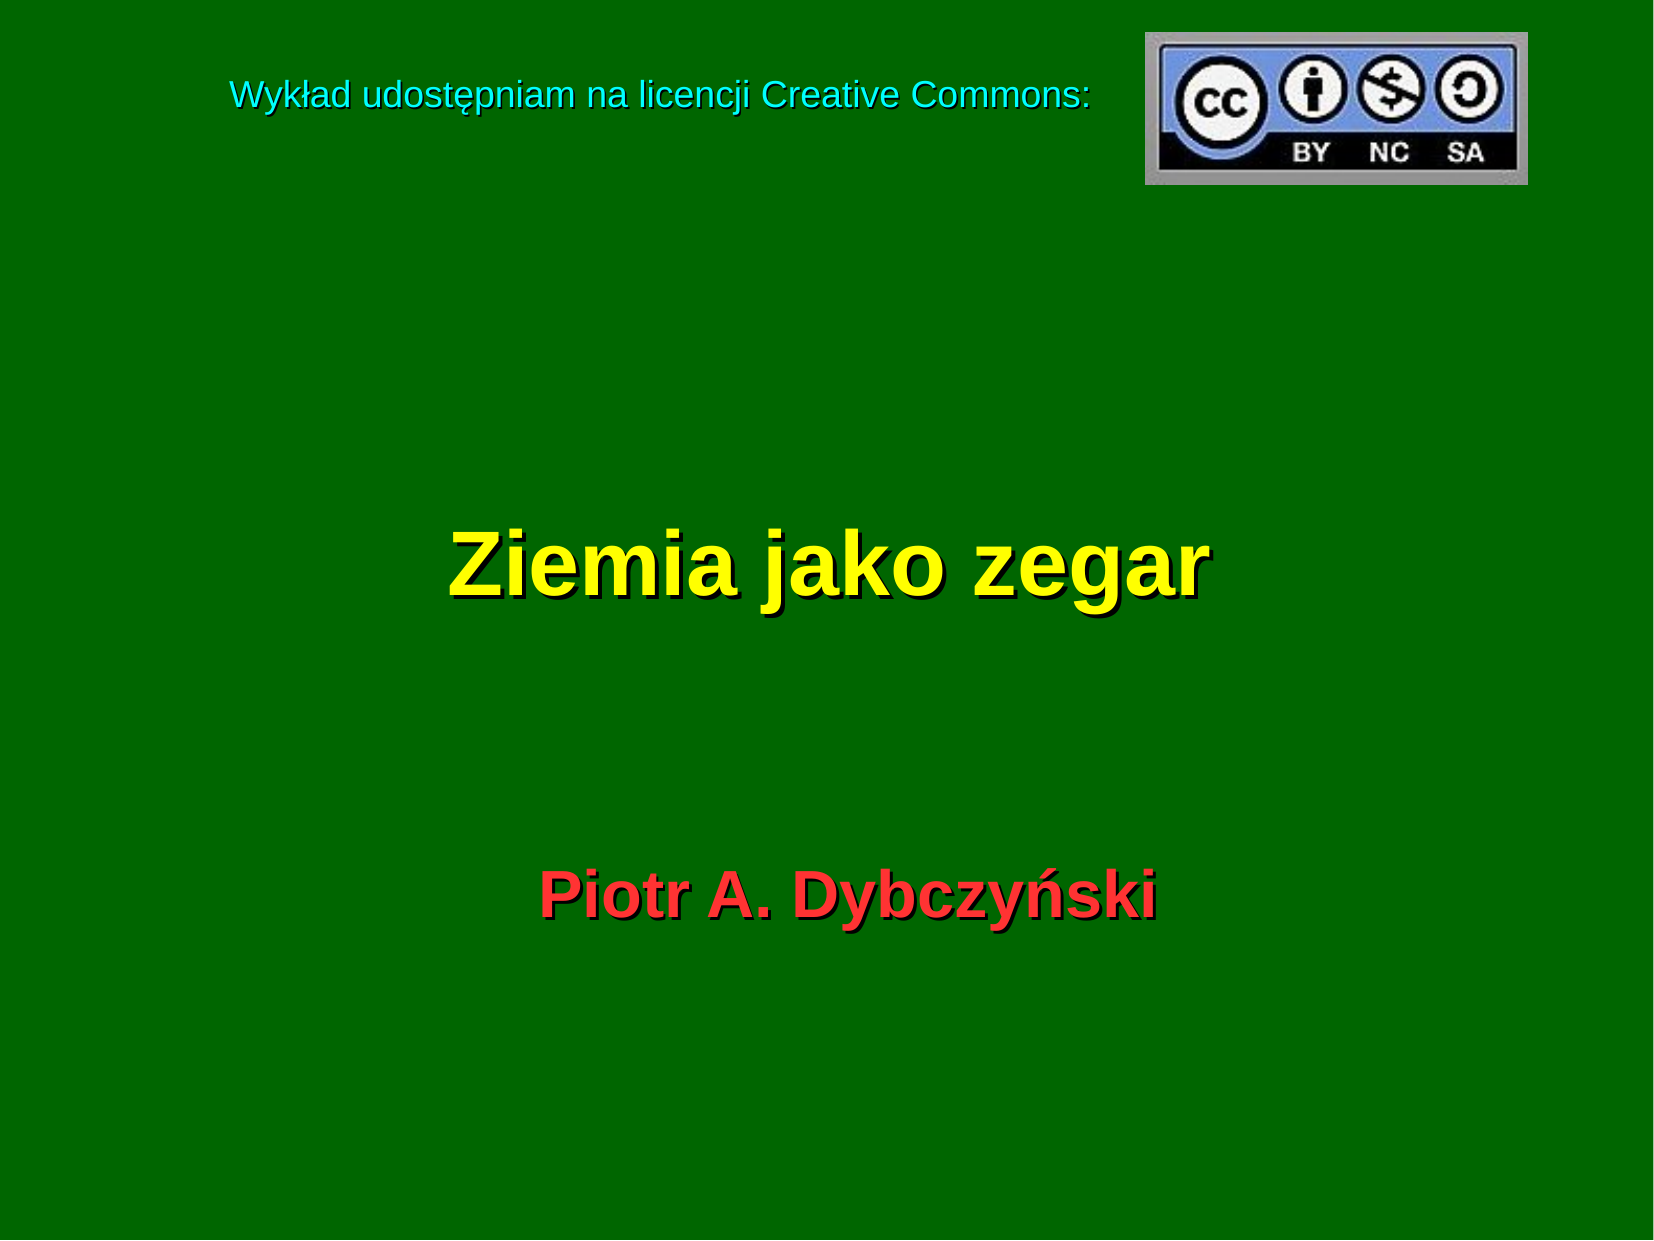

Wykład udostępniam na licencji Creative Commons:
# Ziemia jako zegar
Piotr A. Dybczyński